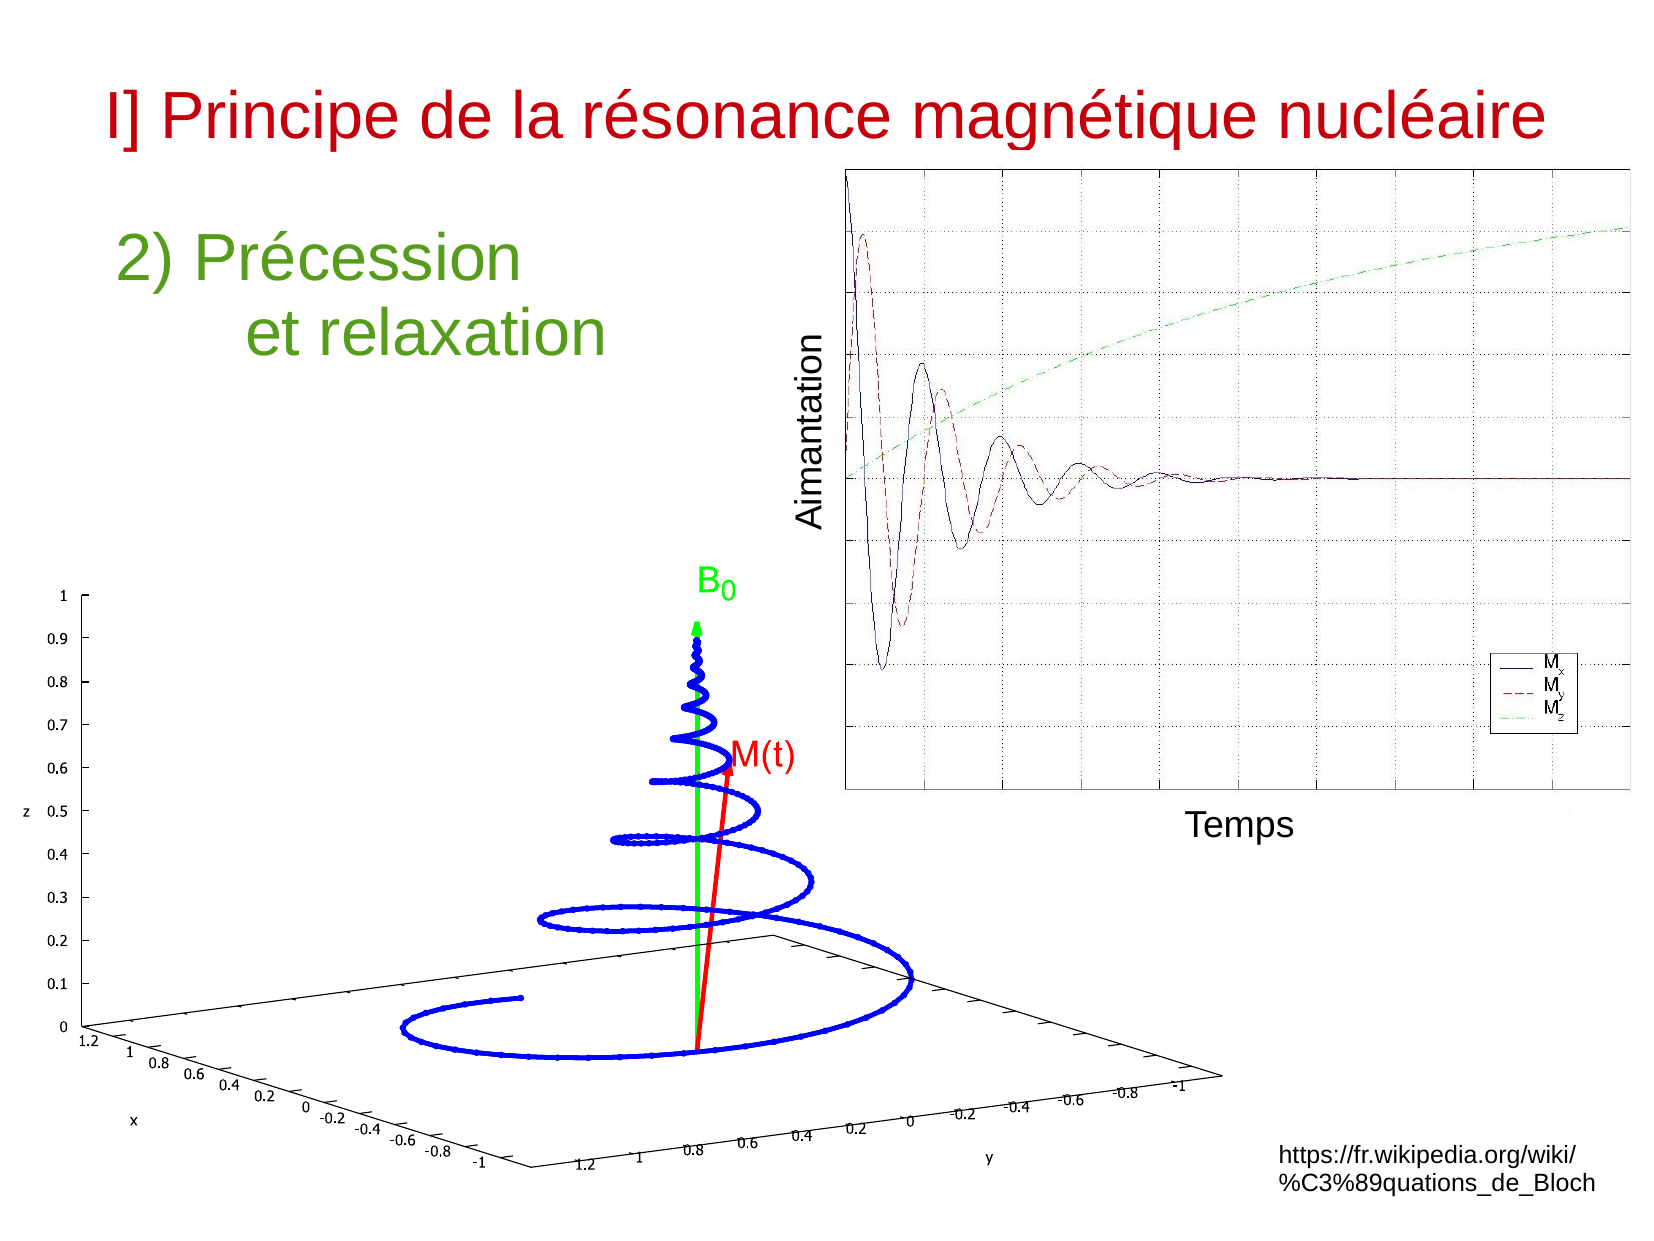

# I] Principe de la résonance magnétique nucléaire
 2) Précession
		et relaxation
Aimantation
Temps
https://fr.wikipedia.org/wiki/%C3%89quations_de_Bloch